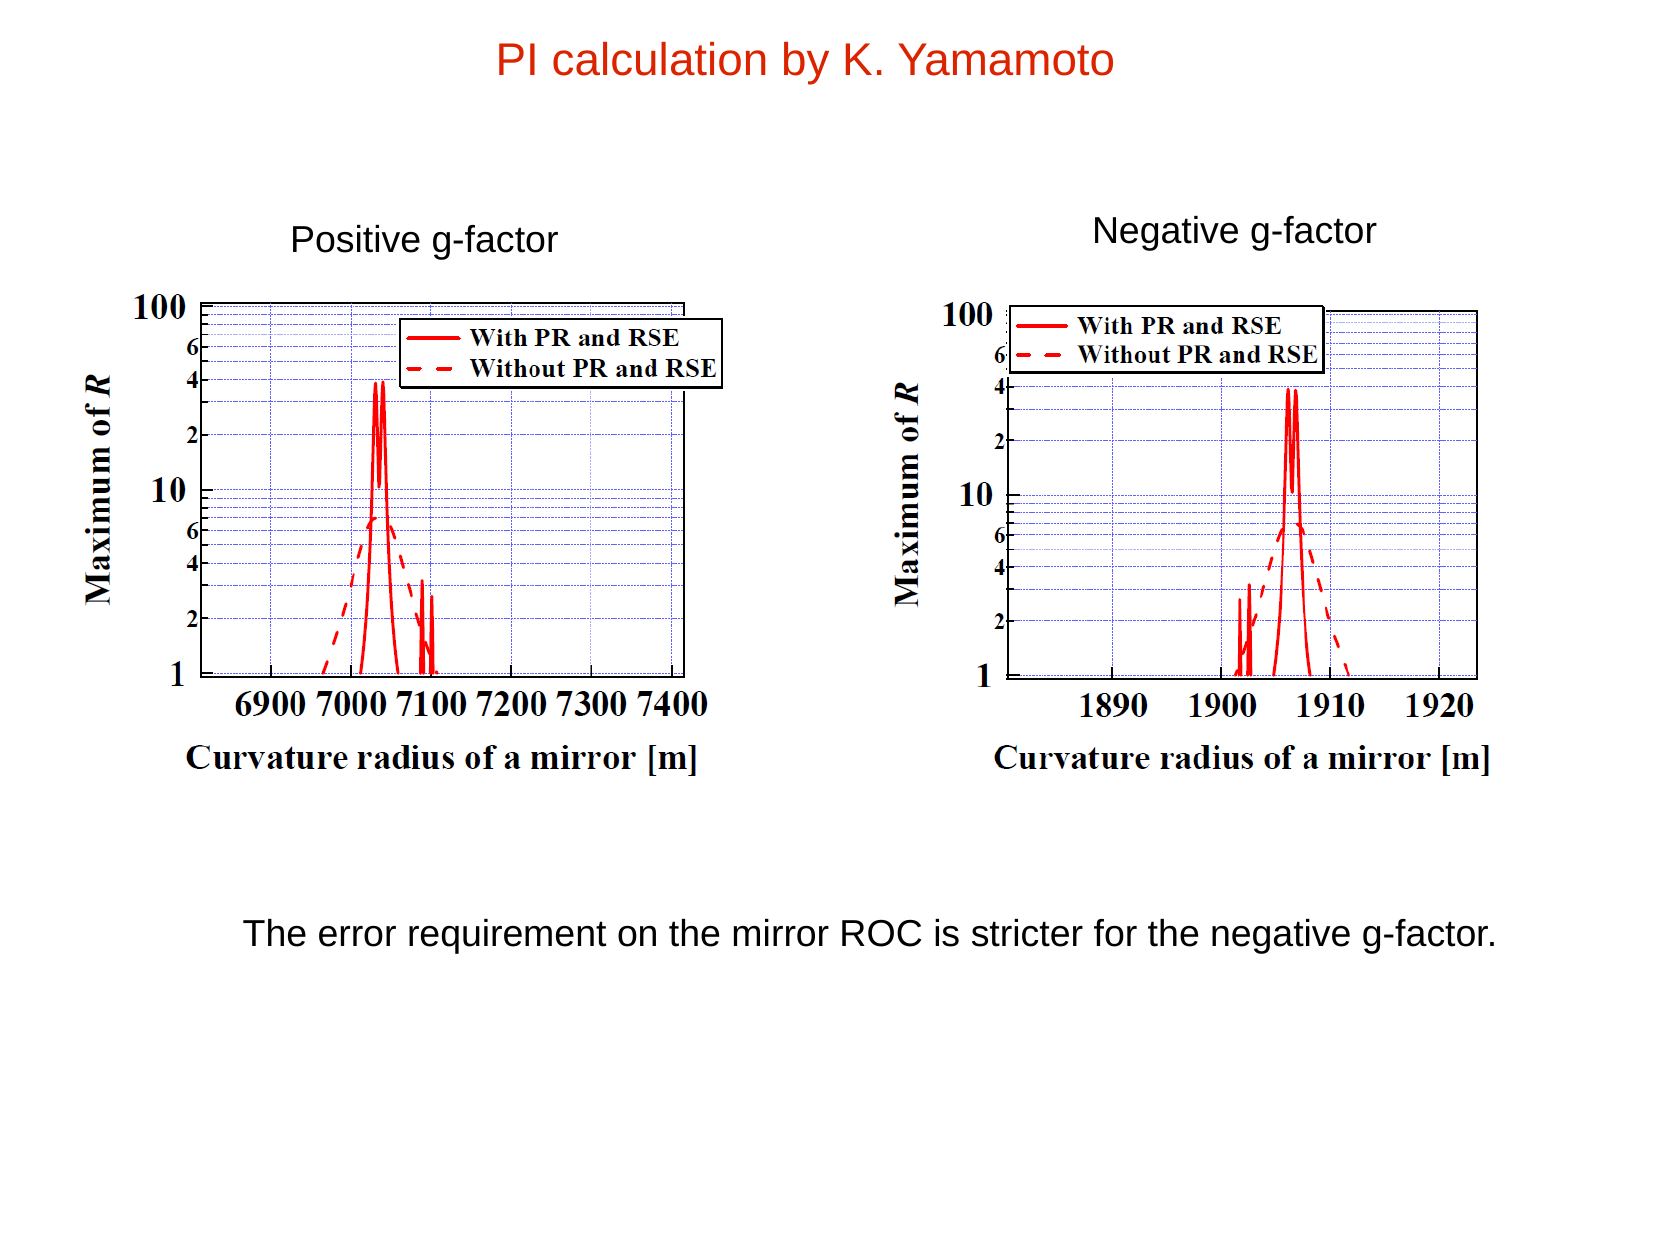

PI calculation by K. Yamamoto
Negative g-factor
Positive g-factor
The error requirement on the mirror ROC is stricter for the negative g-factor.